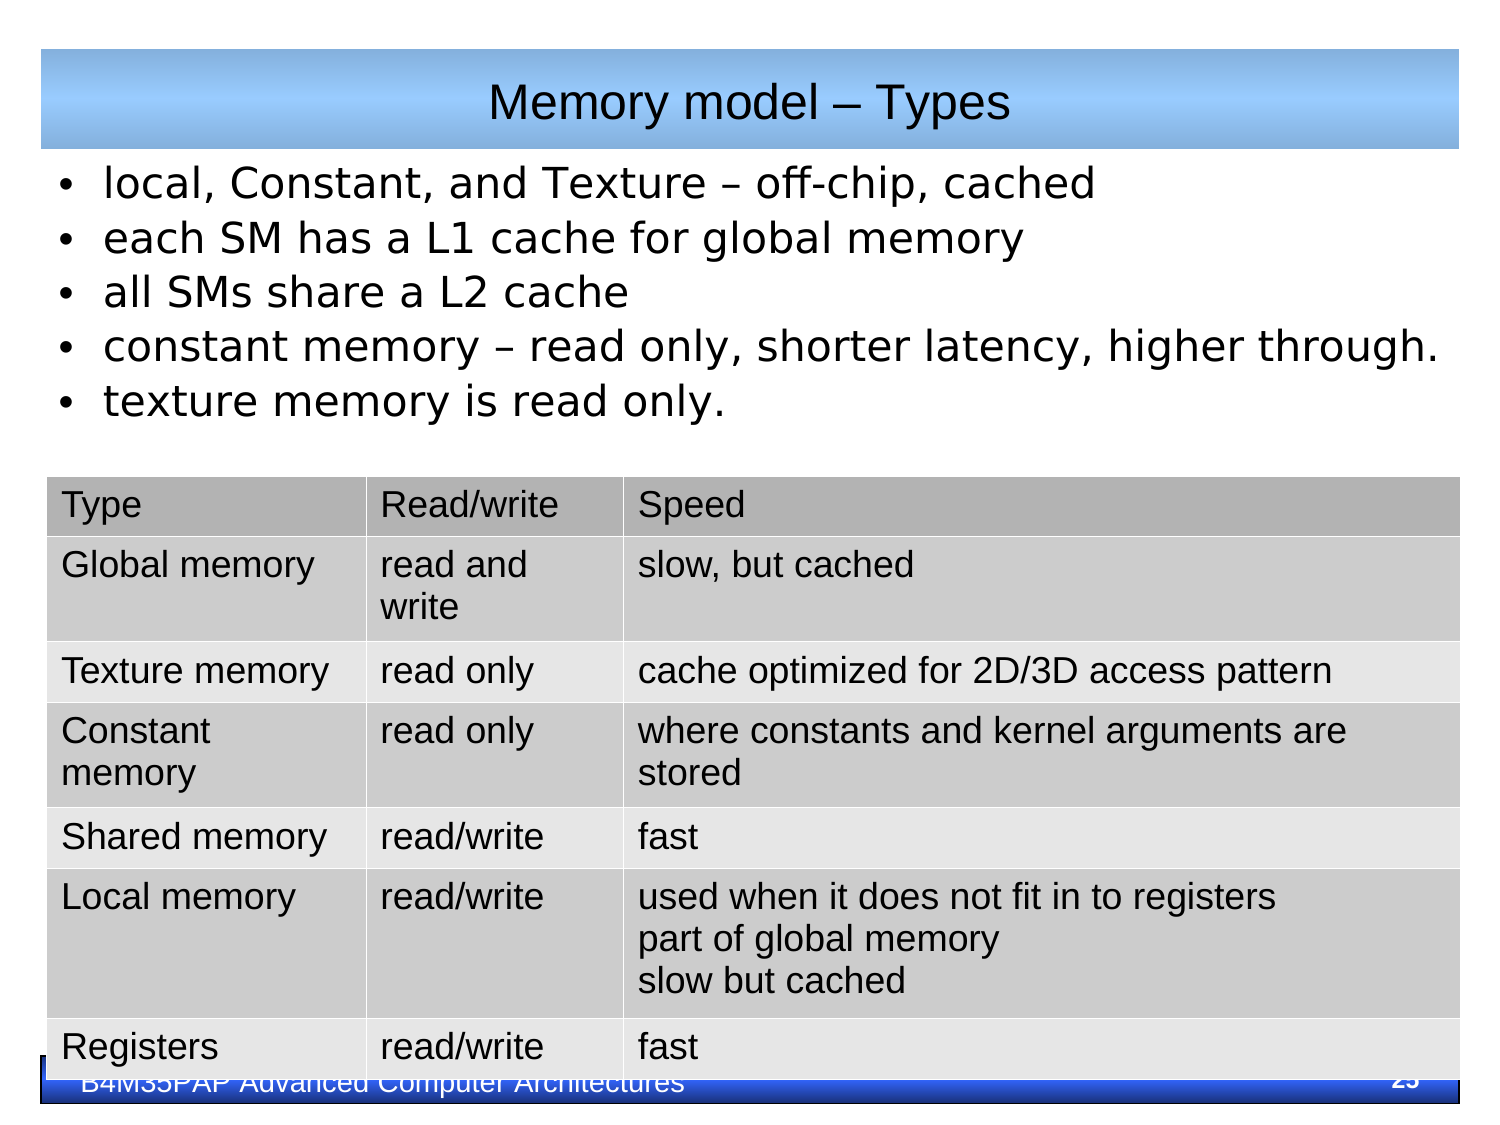

# Memory model – Types
local, Constant, and Texture – off-chip, cached
each SM has a L1 cache for global memory
all SMs share a L2 cache
constant memory – read only, shorter latency, higher through.
texture memory is read only.
| Type | Read/write | Speed |
| --- | --- | --- |
| Global memory | read and write | slow, but cached |
| Texture memory | read only | cache optimized for 2D/3D access pattern |
| Constant memory | read only | where constants and kernel arguments are stored |
| Shared memory | read/write | fast |
| Local memory | read/write | used when it does not fit in to registers part of global memory slow but cached |
| Registers | read/write | fast |